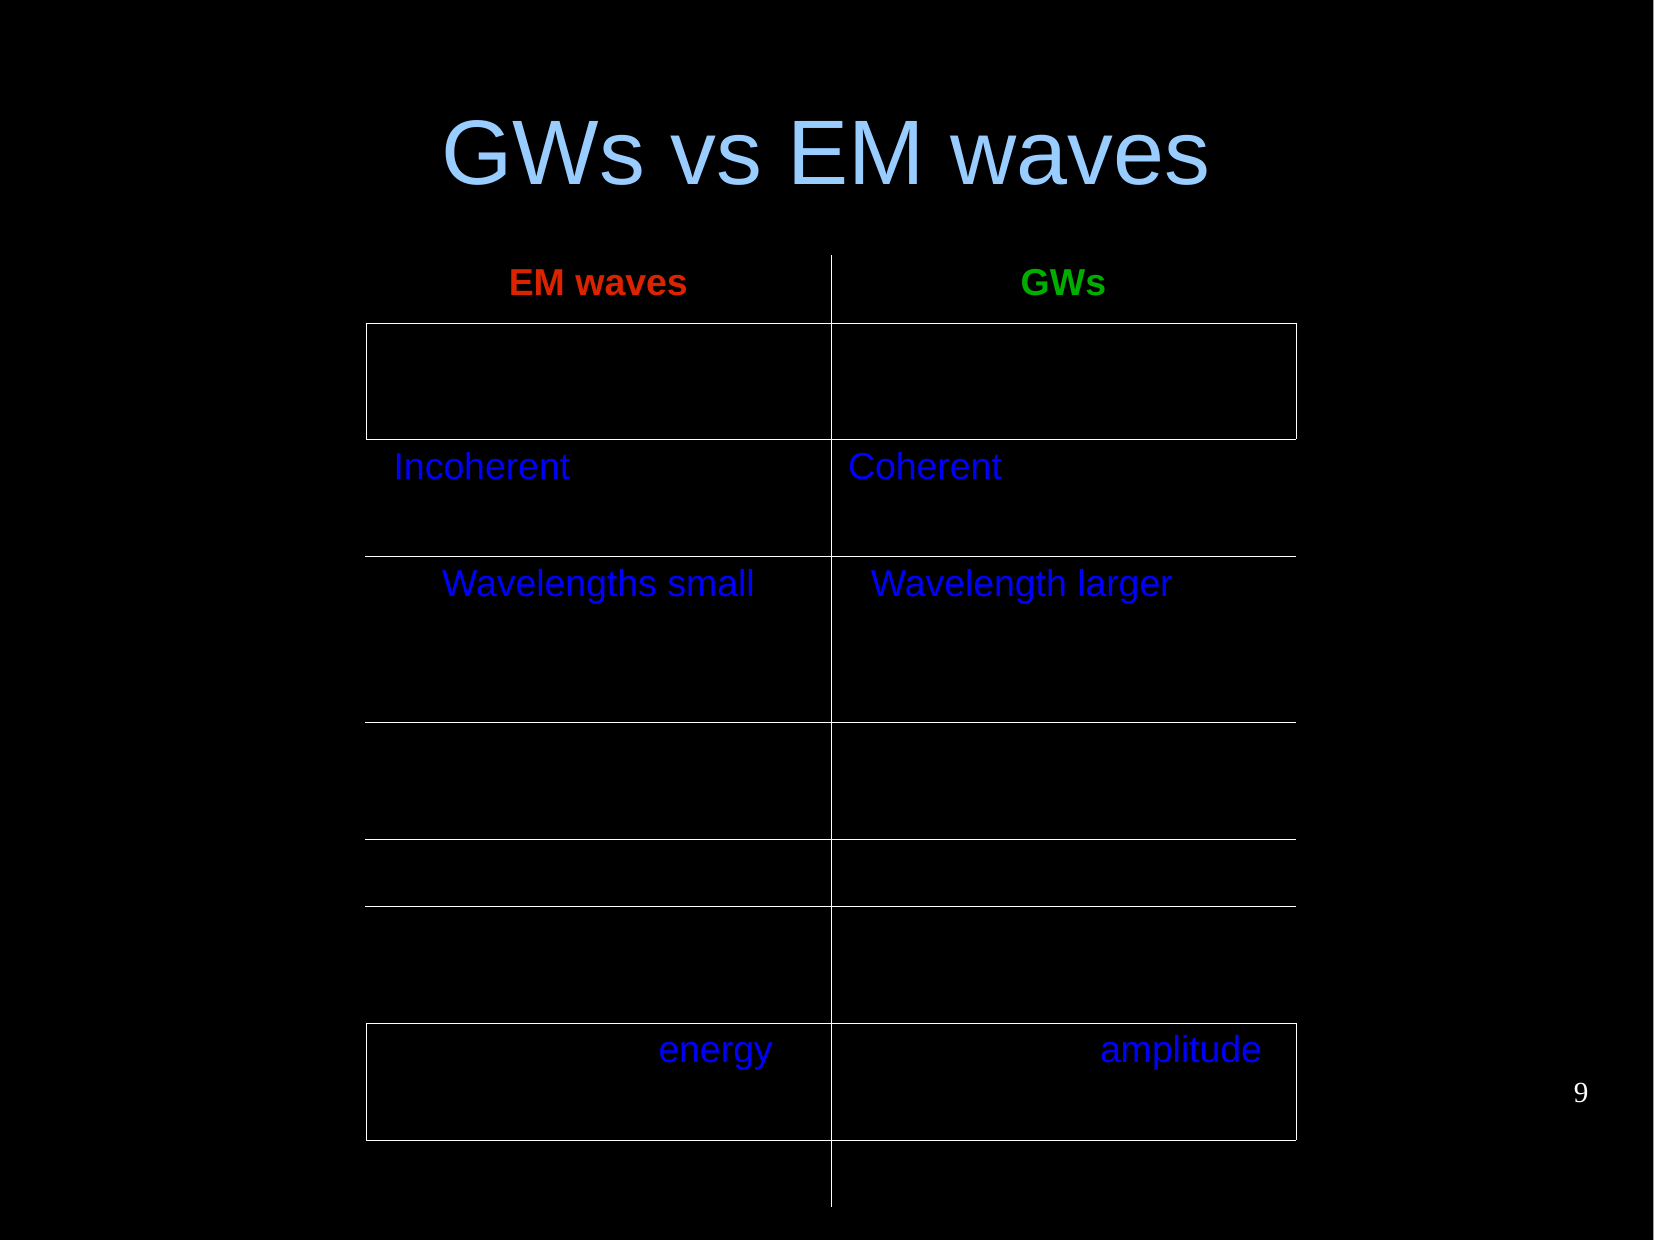

# GWs vs EM waves
| EM waves | GWs |
| --- | --- |
| Space as medium for the field | Spacetime itself |
| Incoherent superposition from particles | Coherent motions of huge masses/energy |
| Wavelengths small compared to sources: images | Wavelength larger than sources: poor spatial resolution |
| Detectors have small beams | Detectors have large solid angle acceptance |
| 10 MHz and up | Few kHz and down |
| Absorbed, scattered, dispersed by matter | Very weak interaction |
| Can measure energy (sensitivity ~ 1/r2) | Can measure amplitude (sensitivity ~ 1/r) |
| Lots of signal | No direct signal... yet |
9